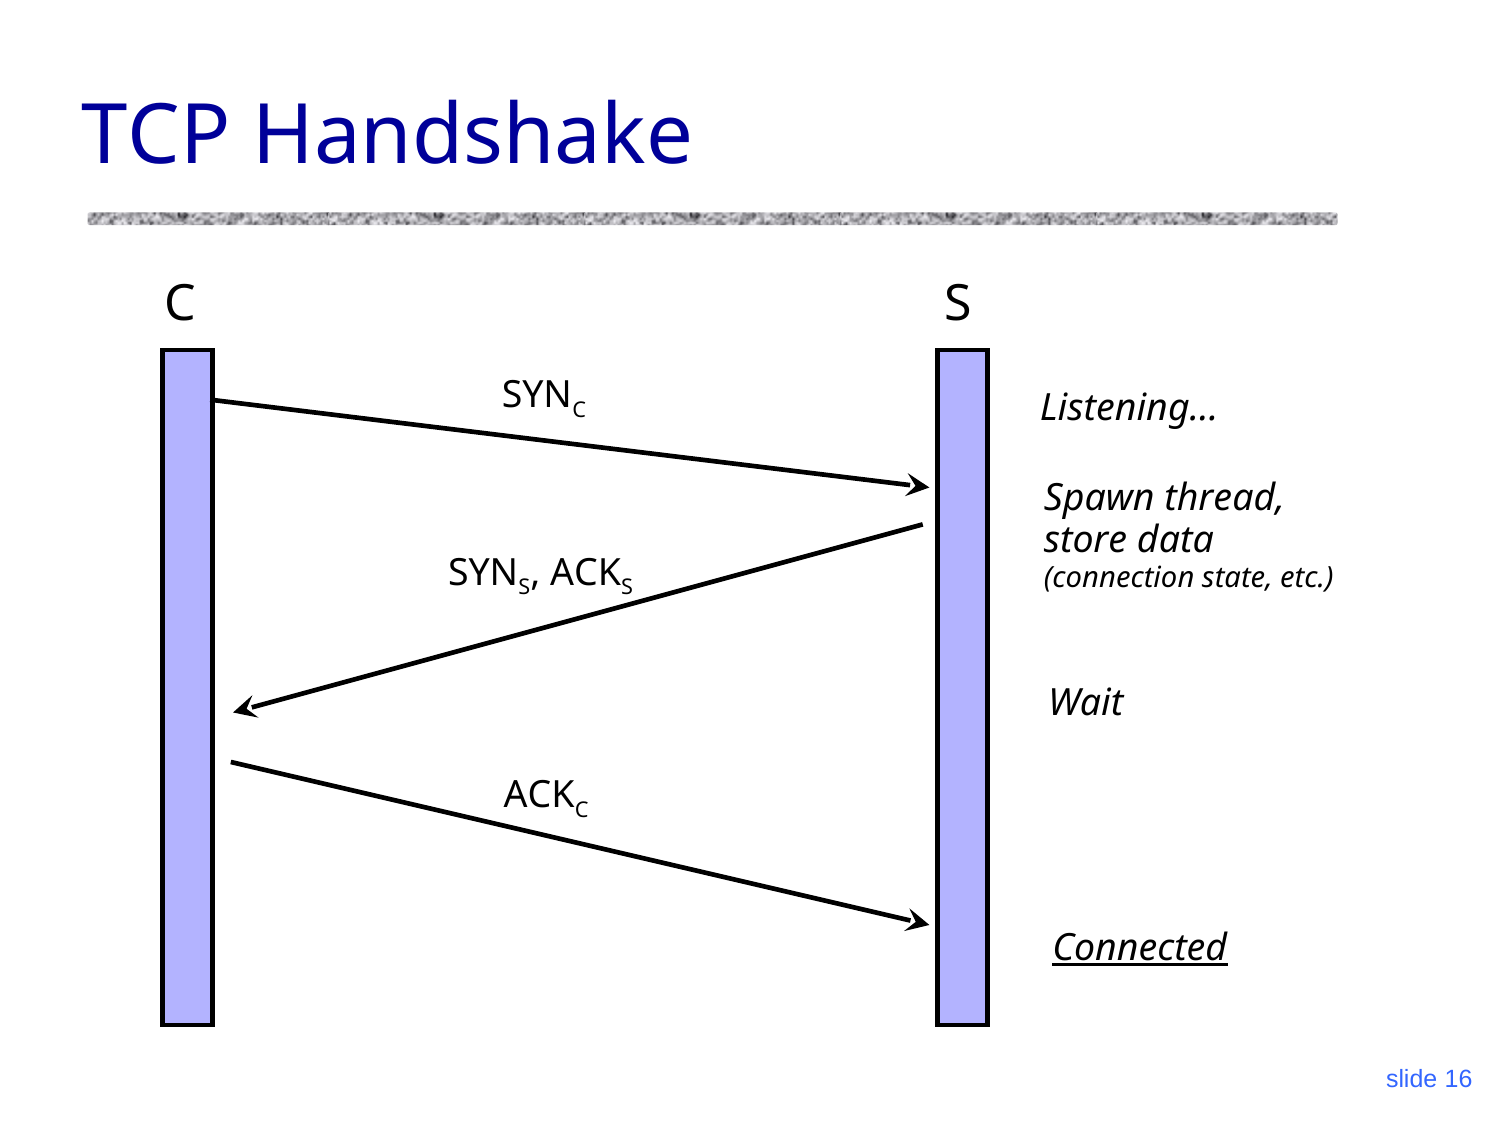

# TCP Handshake
C
S
SYNC
Listening…
Spawn thread,
store data
(connection state, etc.)
SYNS, ACKS
Wait
ACKC
Connected
slide